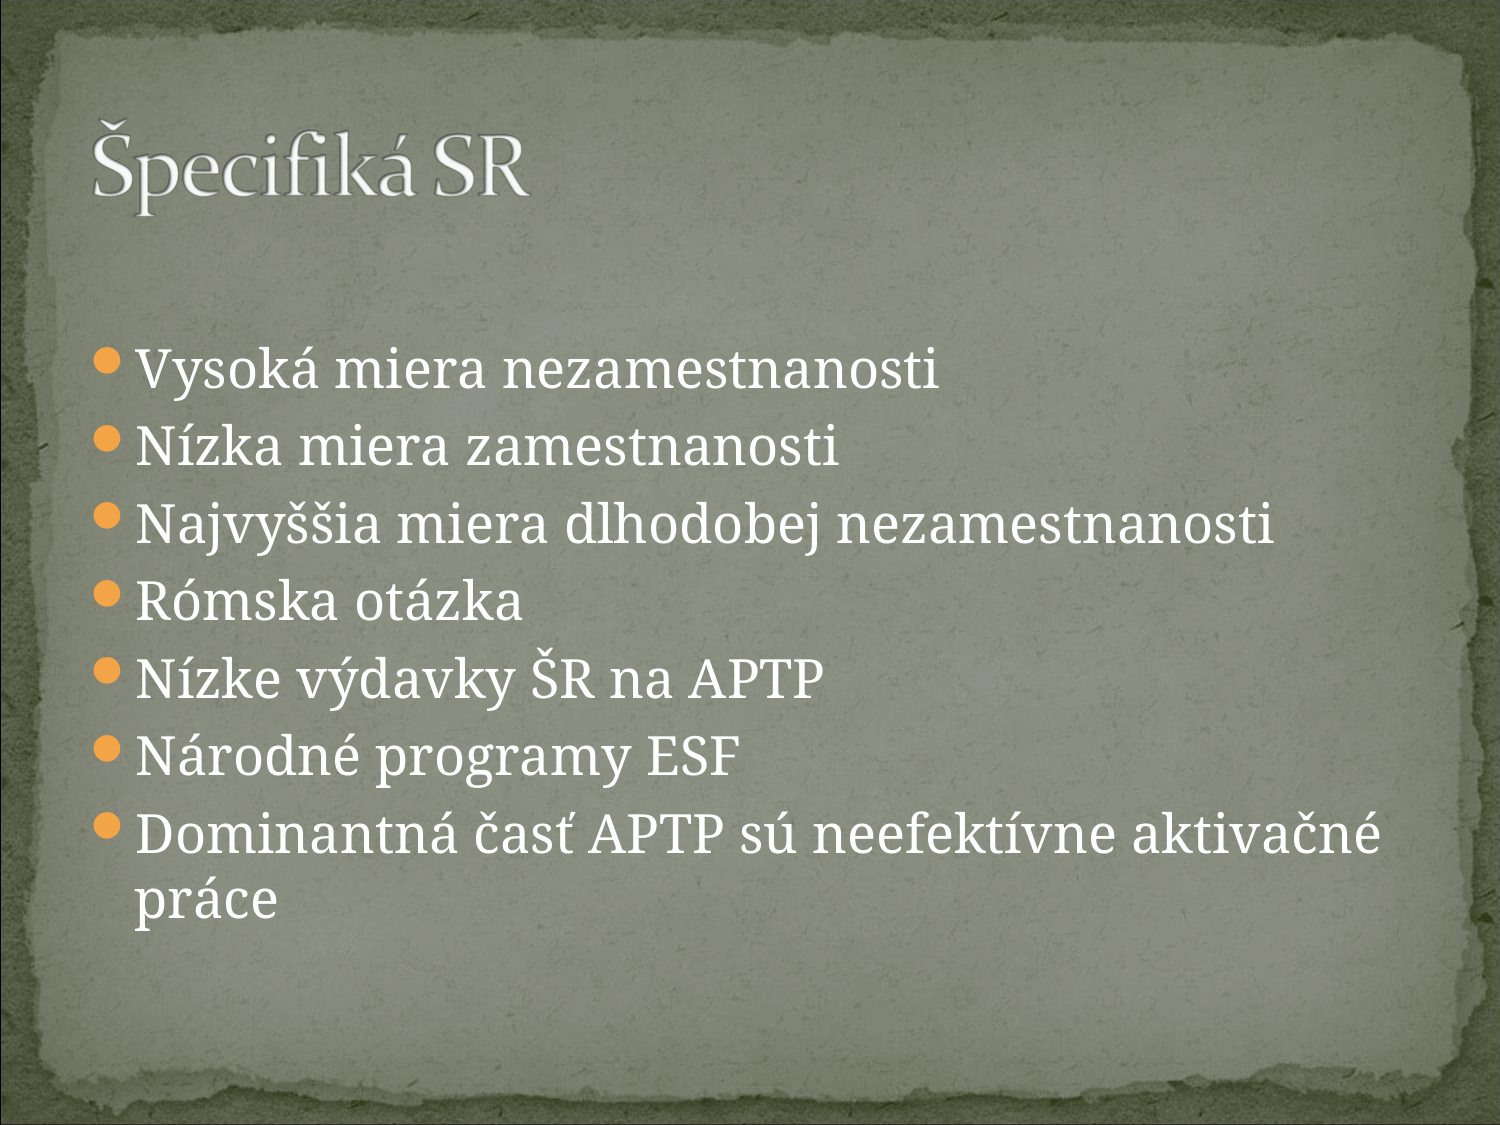

# Vysoká miera nezamestnanosti
Nízka miera zamestnanosti
Najvyššia miera dlhodobej nezamestnanosti
Rómska otázka
Nízke výdavky ŠR na APTP
Národné programy ESF
Dominantná časť APTP sú neefektívne aktivačné práce